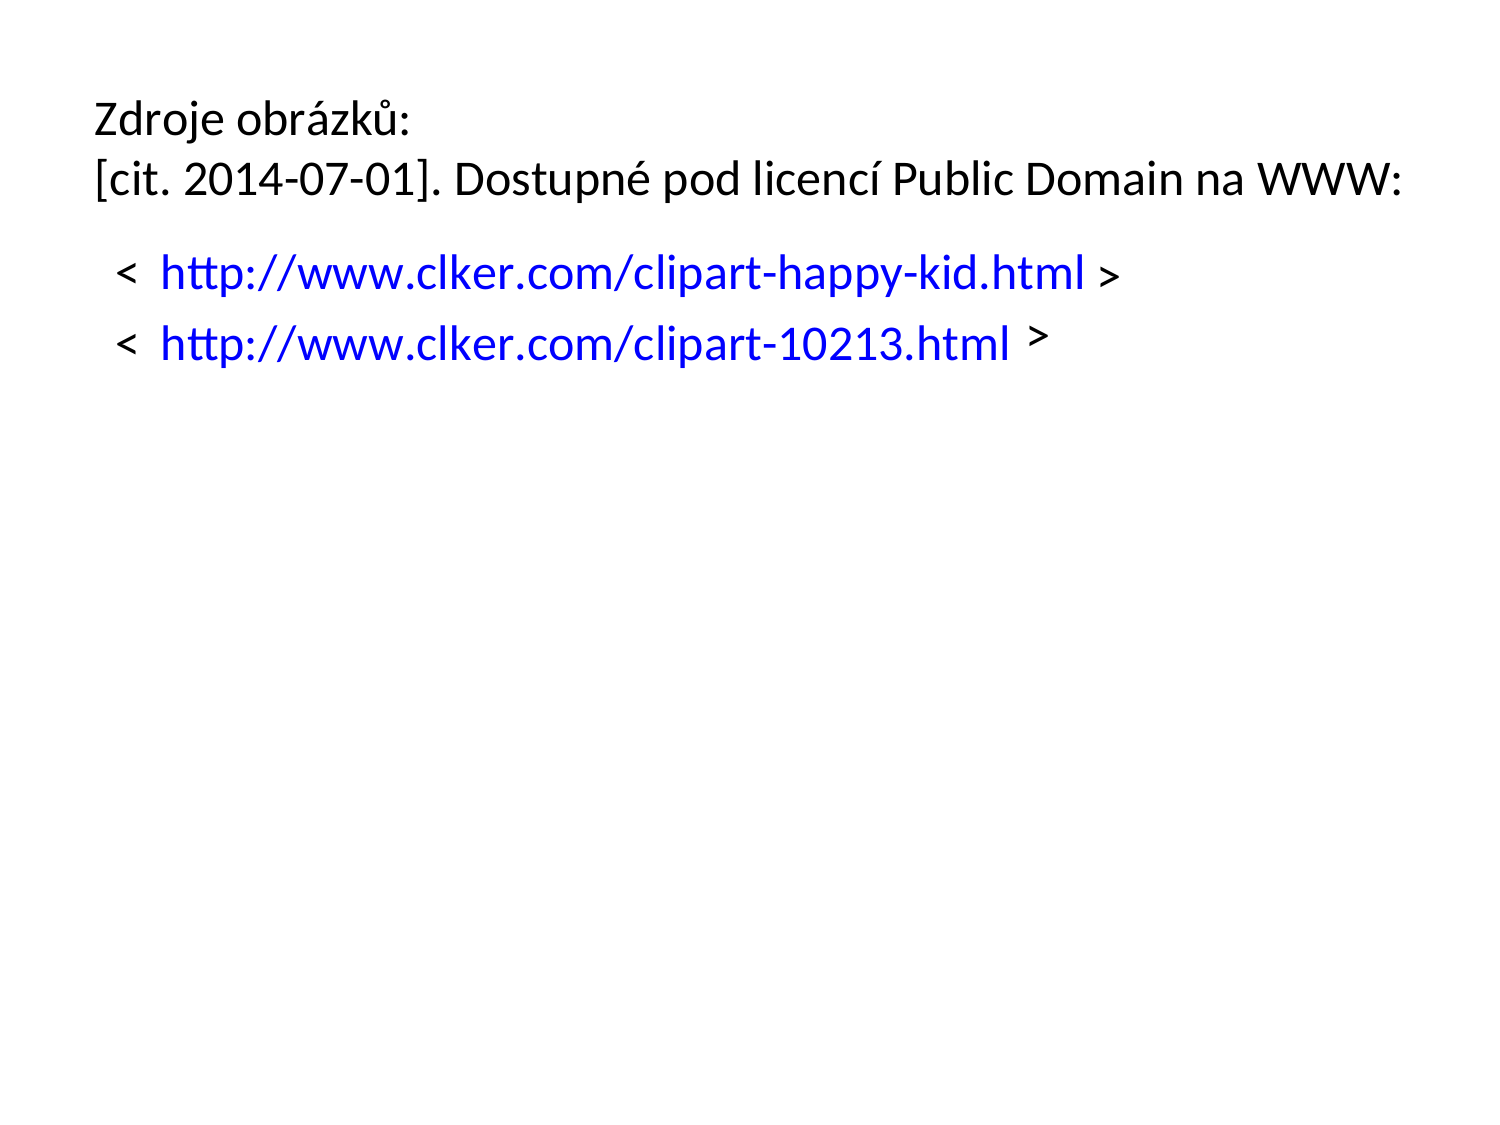

Zdroje obrázků:
[cit. 2014-07-01]. Dostupné pod licencí Public Domain na WWW:
<
http://www.clker.com/clipart-happy-kid.html
<
<
http://www.clker.com/clipart-10213.html
<